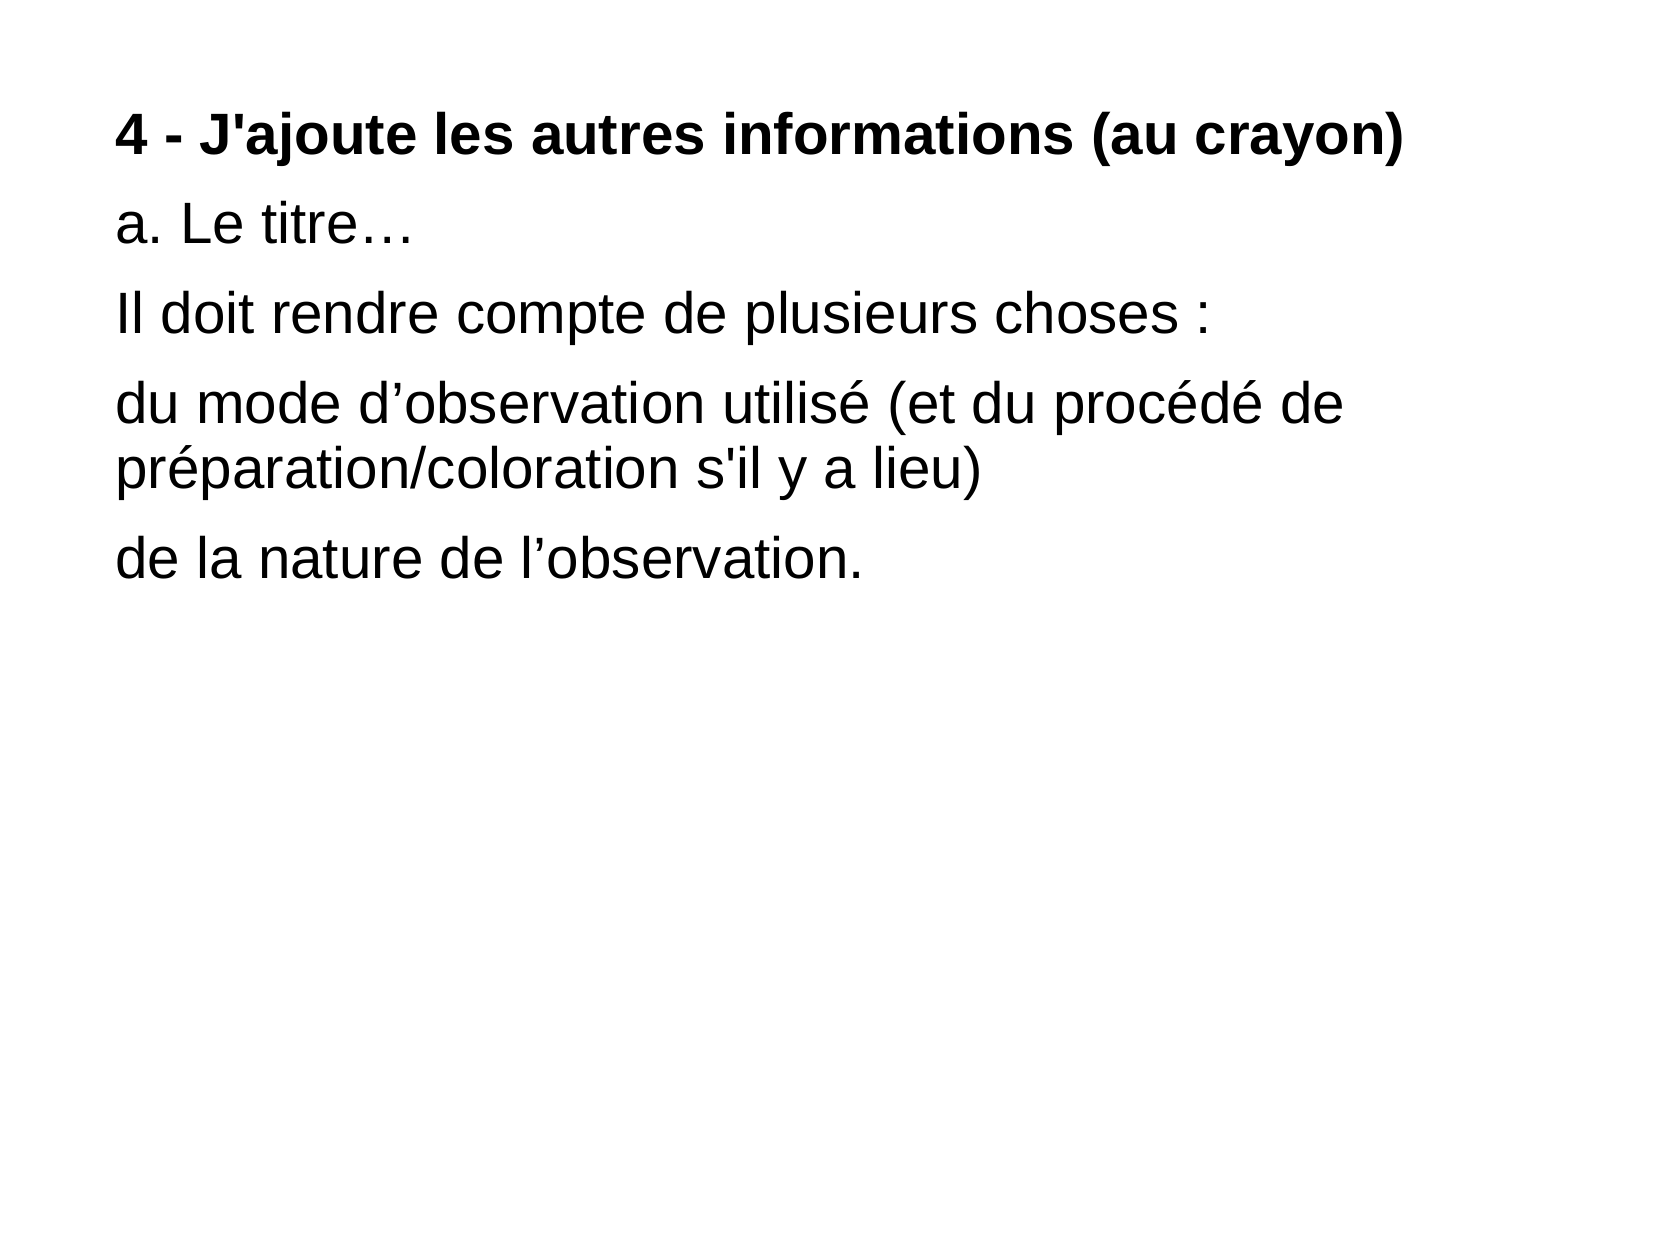

4 - J'ajoute les autres informations (au crayon)
a. Le titre…
Il doit rendre compte de plusieurs choses :
du mode d’observation utilisé (et du procédé de préparation/coloration s'il y a lieu)
de la nature de l’observation.